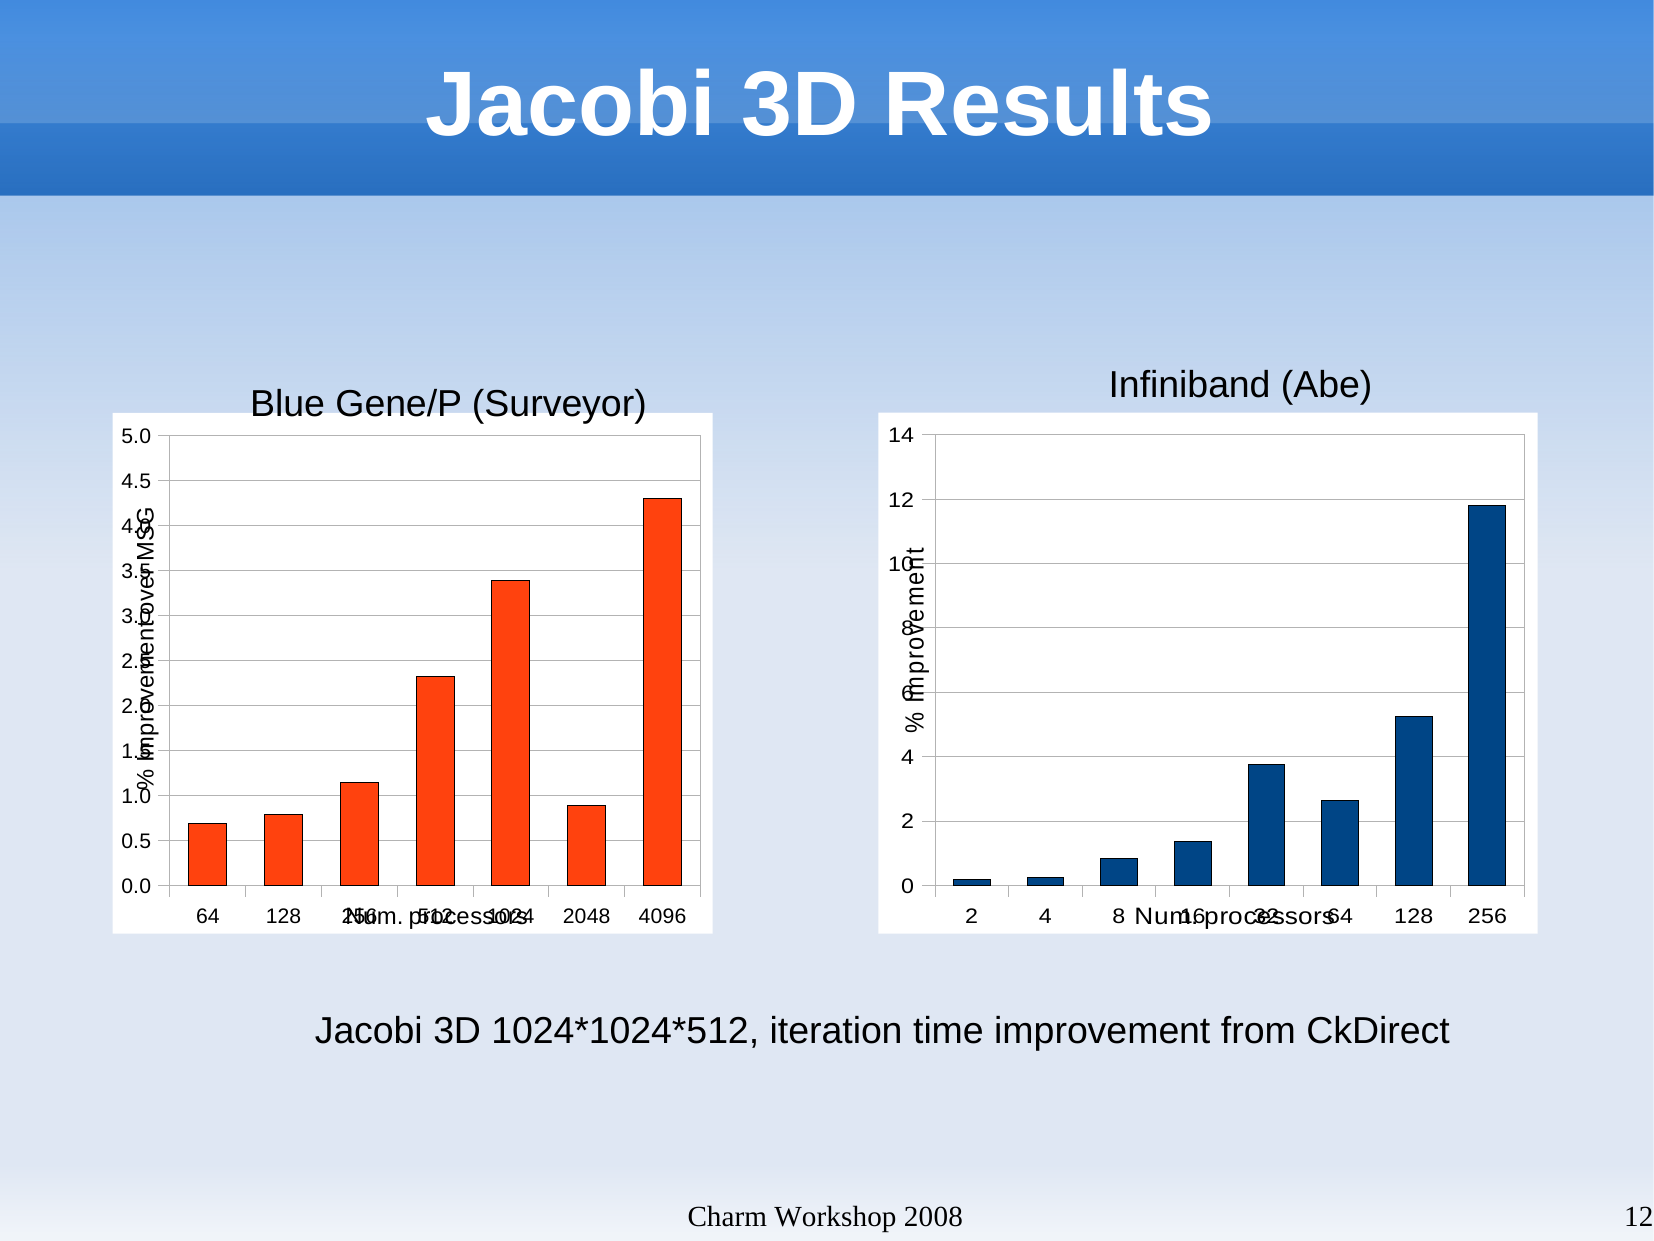

# Jacobi 3D Results
Infiniband (Abe)
 Blue Gene/P (Surveyor)
### Chart
| Category | 8 vp/P |
|---|---|
| 2 | 0.193783626070076 |
| 4 | 0.237017871394703 |
| 8 | 0.837718132487186 |
| 16 | 1.35562400187426 |
| 32 | 3.75758508768553 |
| 64 | 2.63054398541268 |
| 128 | 5.23586757393352 |
| 256 | 11.8080571069764 |
### Chart
| Category | 8 vp/P |
|---|---|
| 64 | 0.681694255303651 |
| 128 | 0.791914414499234 |
| 256 | 1.14727937530985 |
| 512 | 2.31503795638028 |
| 1024 | 3.38768498146418 |
| 2048 | 0.88657394580817 |
| 4096 | 4.30018606574324 |Jacobi 3D 1024*1024*512, iteration time improvement from CkDirect
Charm Workshop 2008
12